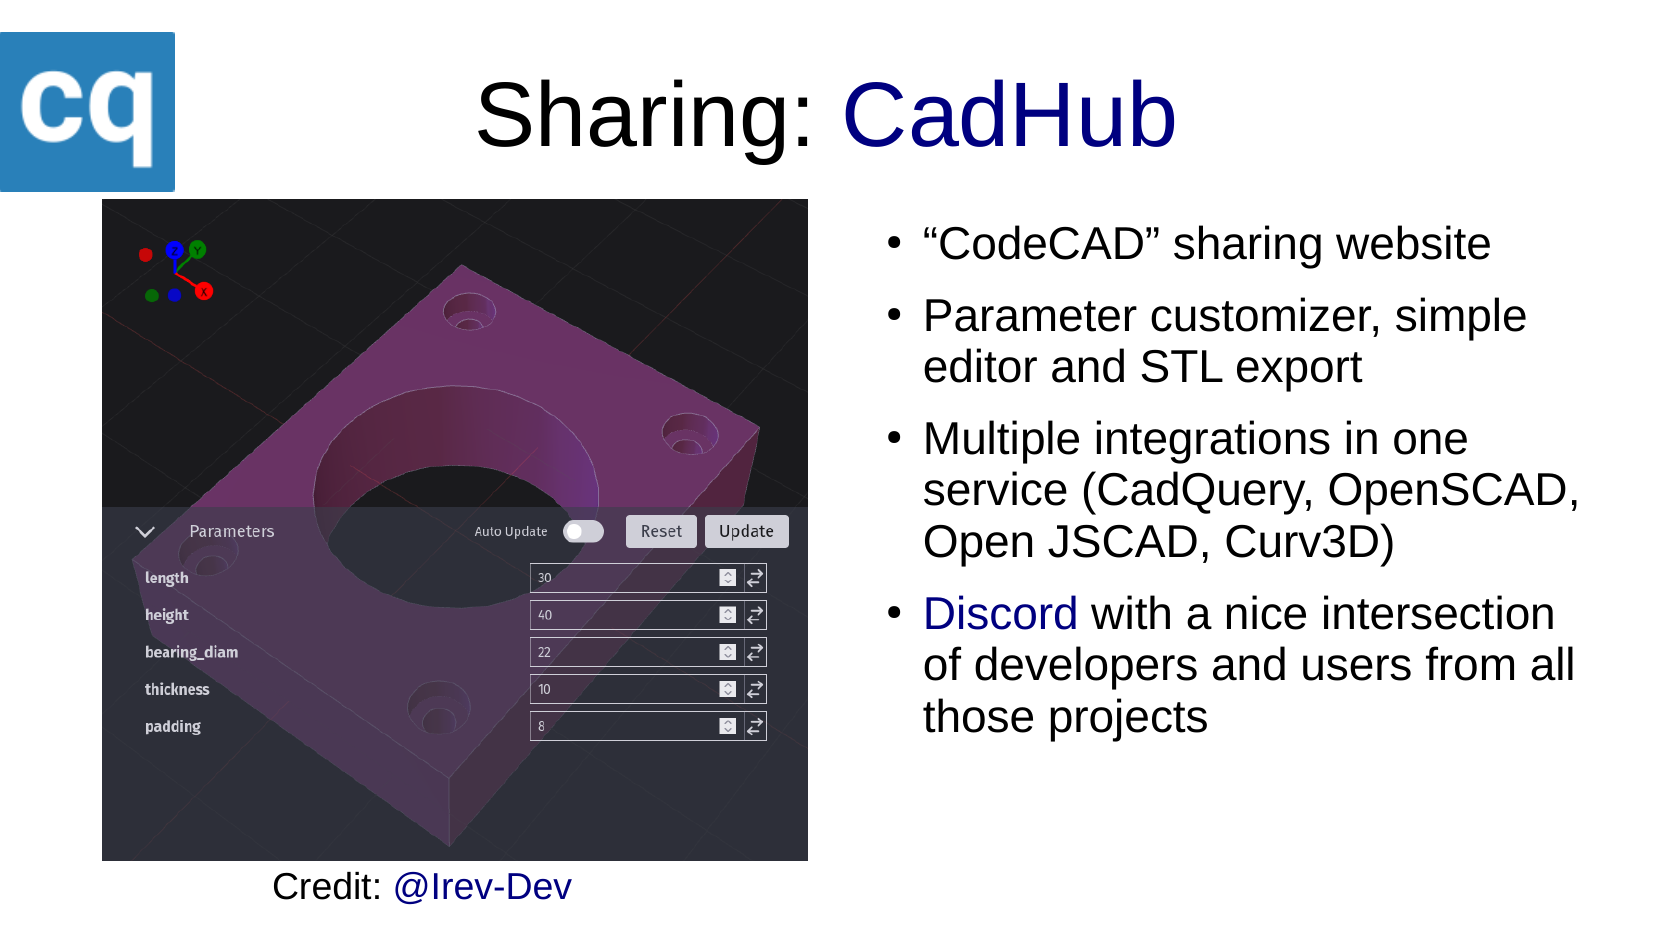

# Sharing: CadHub
“CodeCAD” sharing website
Parameter customizer, simple editor and STL export
Multiple integrations in one service (CadQuery, OpenSCAD, Open JSCAD, Curv3D)
Discord with a nice intersection of developers and users from all those projects
Credit: @Irev-Dev